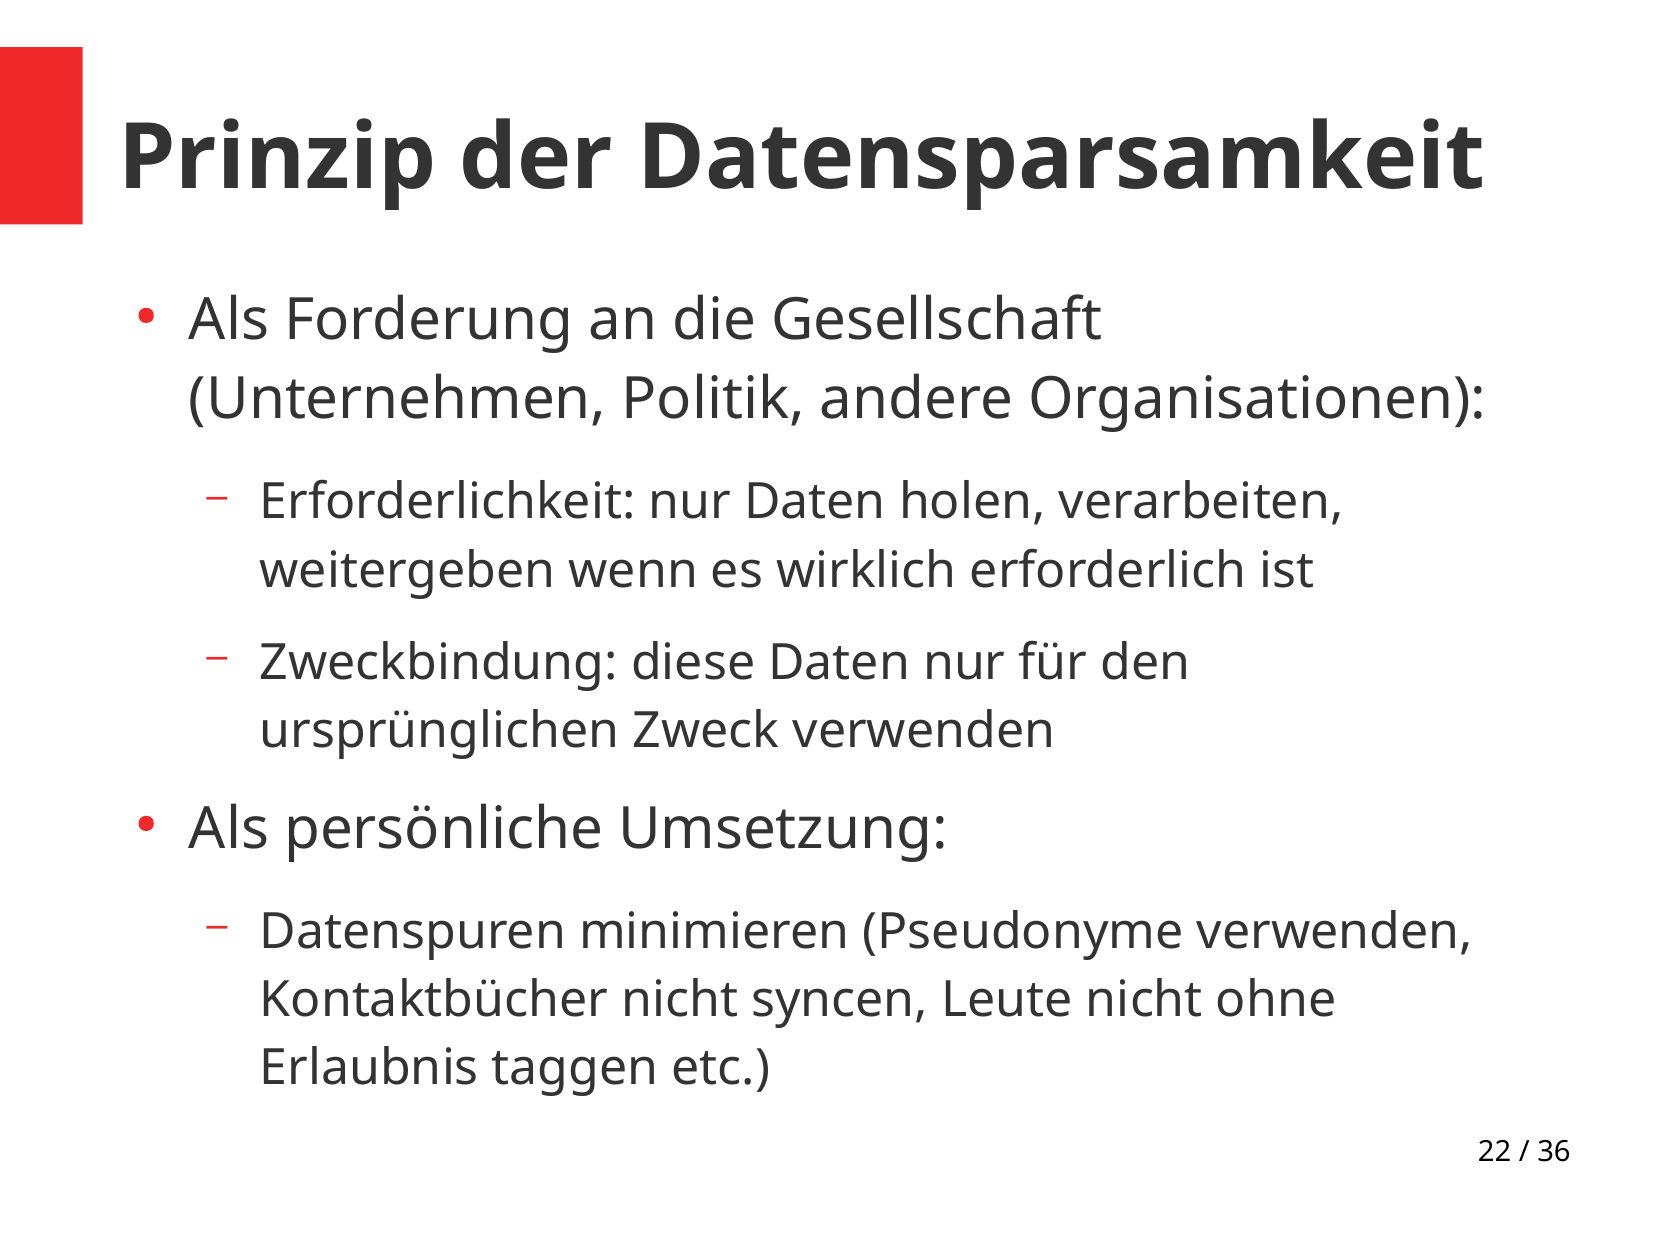

# Prinzip der Datensparsamkeit
Als Forderung an die Gesellschaft (Unternehmen, Politik, andere Organisationen):
Erforderlichkeit: nur Daten holen, verarbeiten, weitergeben wenn es wirklich erforderlich ist
Zweckbindung: diese Daten nur für den ursprünglichen Zweck verwenden
Als persönliche Umsetzung:
Datenspuren minimieren (Pseudonyme verwenden, Kontaktbücher nicht syncen, Leute nicht ohne Erlaubnis taggen etc.)
22